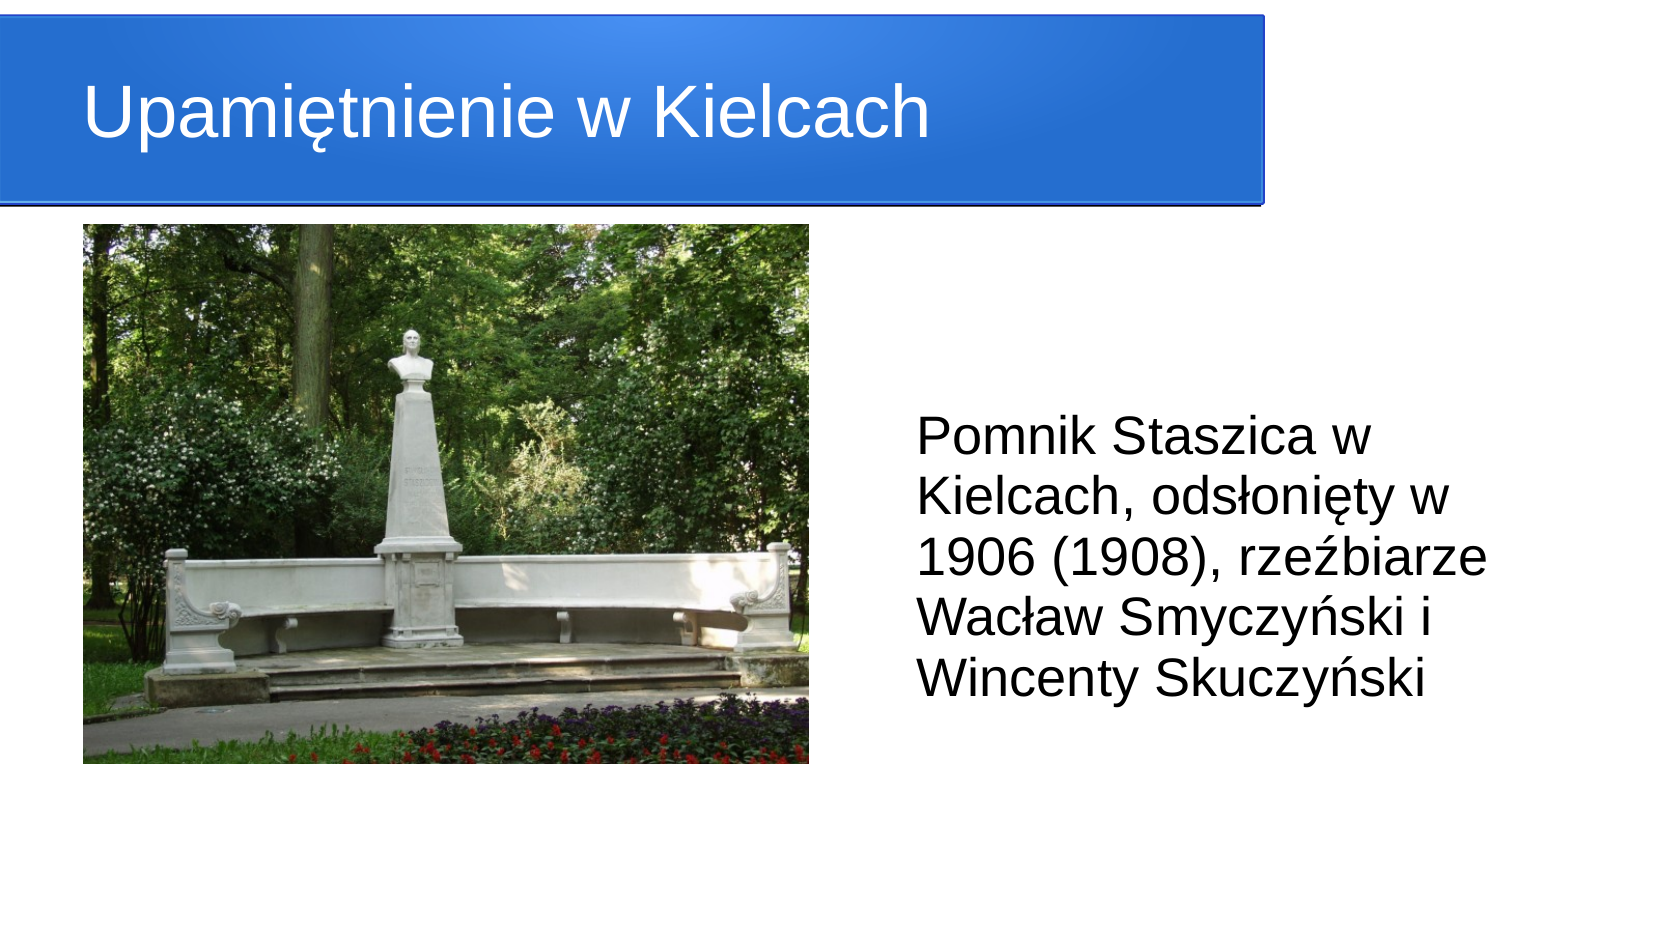

# Upamiętnienie w Kielcach
Pomnik Staszica w Kielcach, odsłonięty w 1906 (1908), rzeźbiarze Wacław Smyczyński i Wincenty Skuczyński